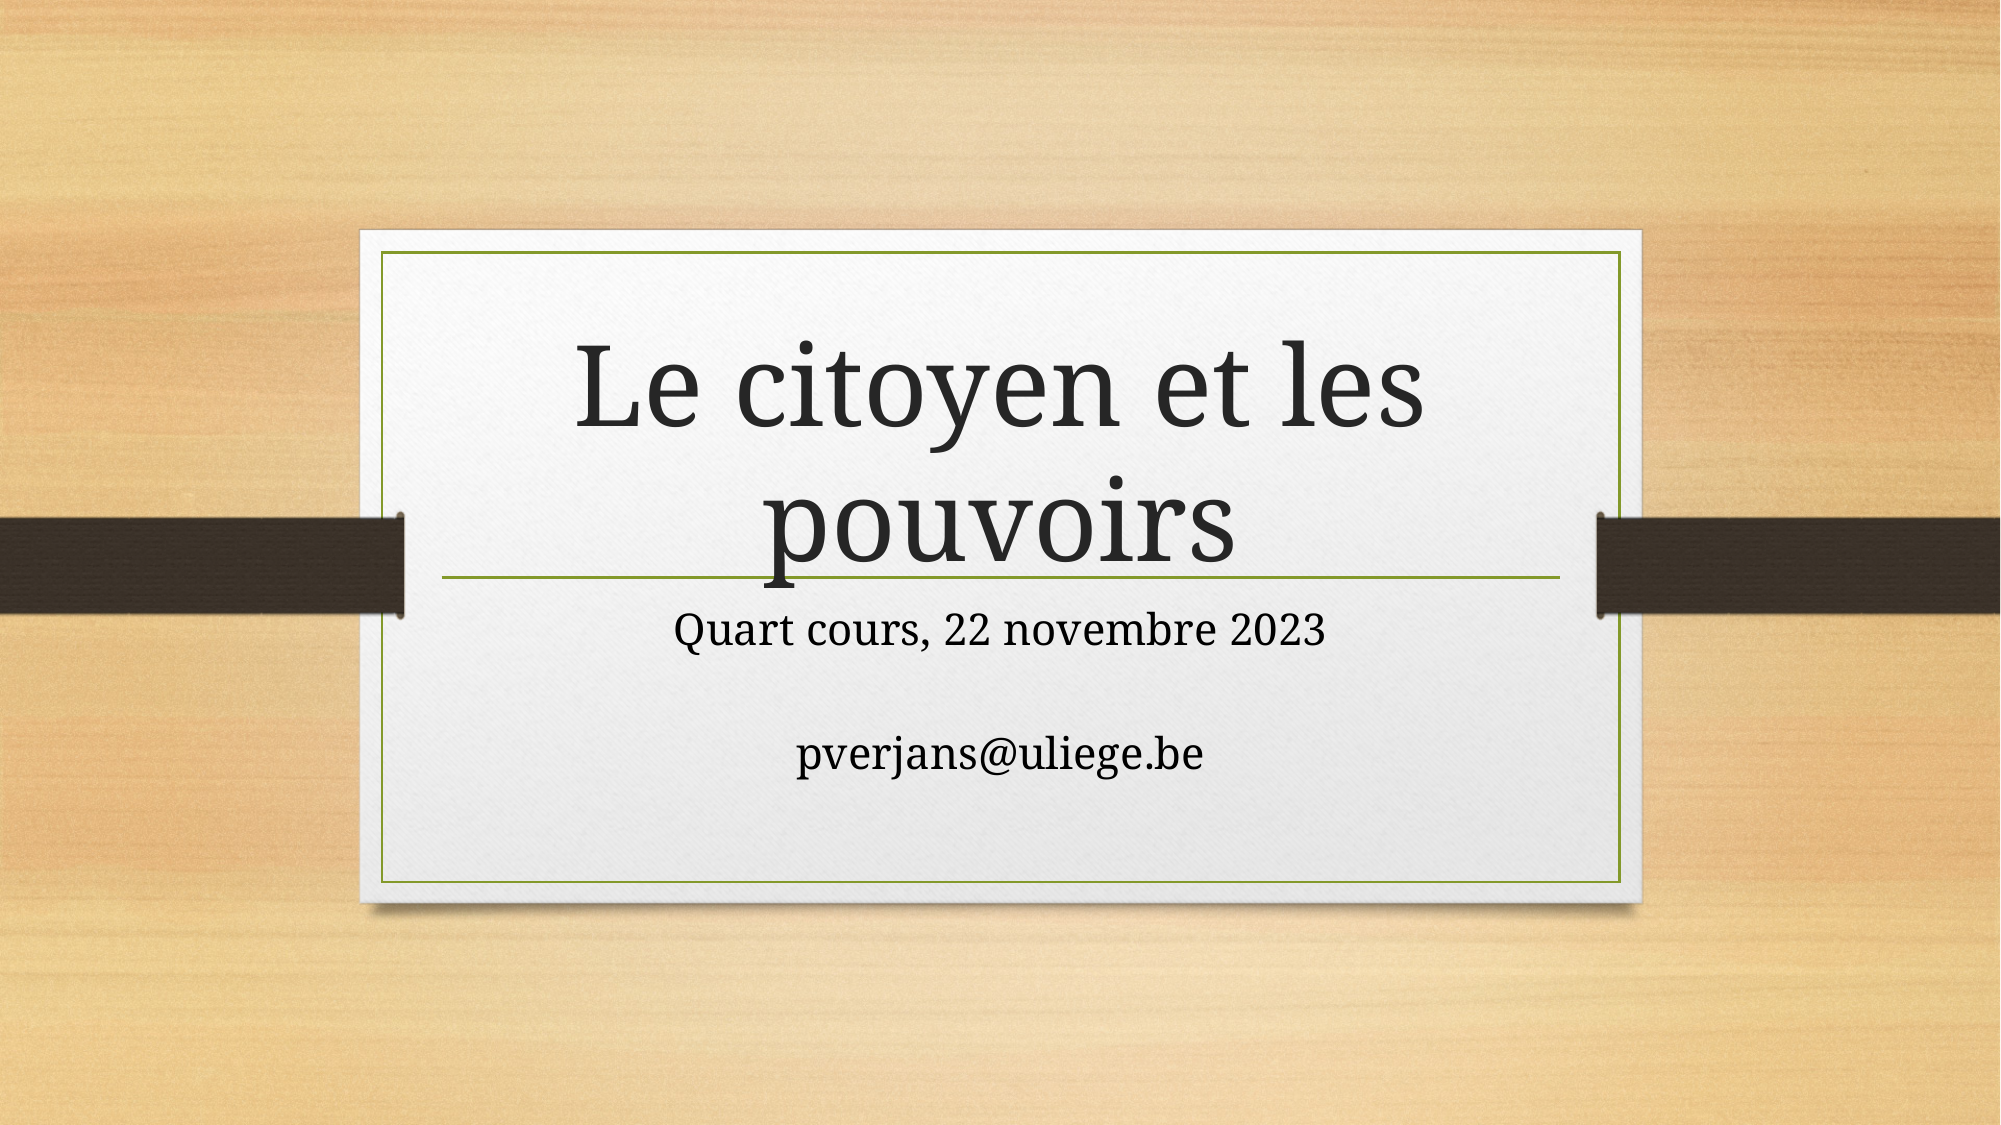

# Le citoyen et les pouvoirs
Quart cours, 22 novembre 2023
pverjans@uliege.be